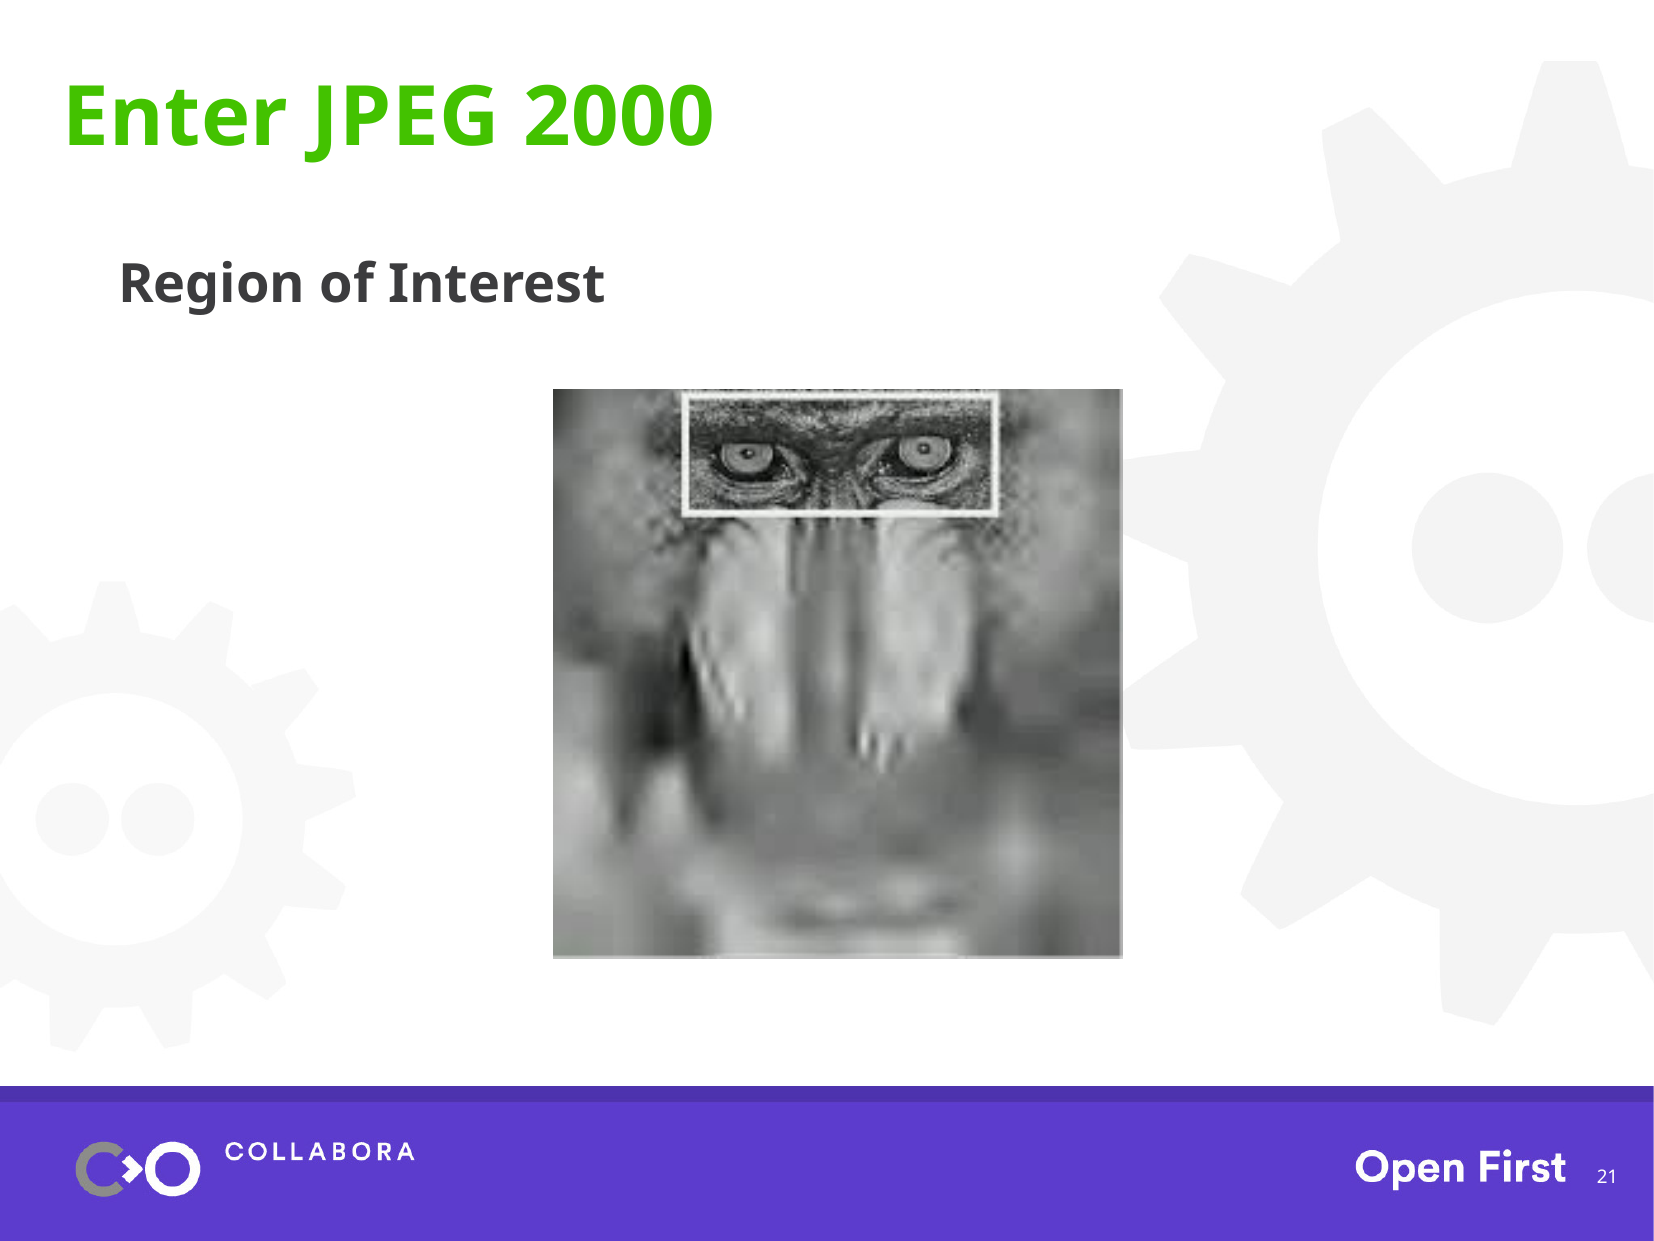

# Enter JPEG 2000
Region of Interest